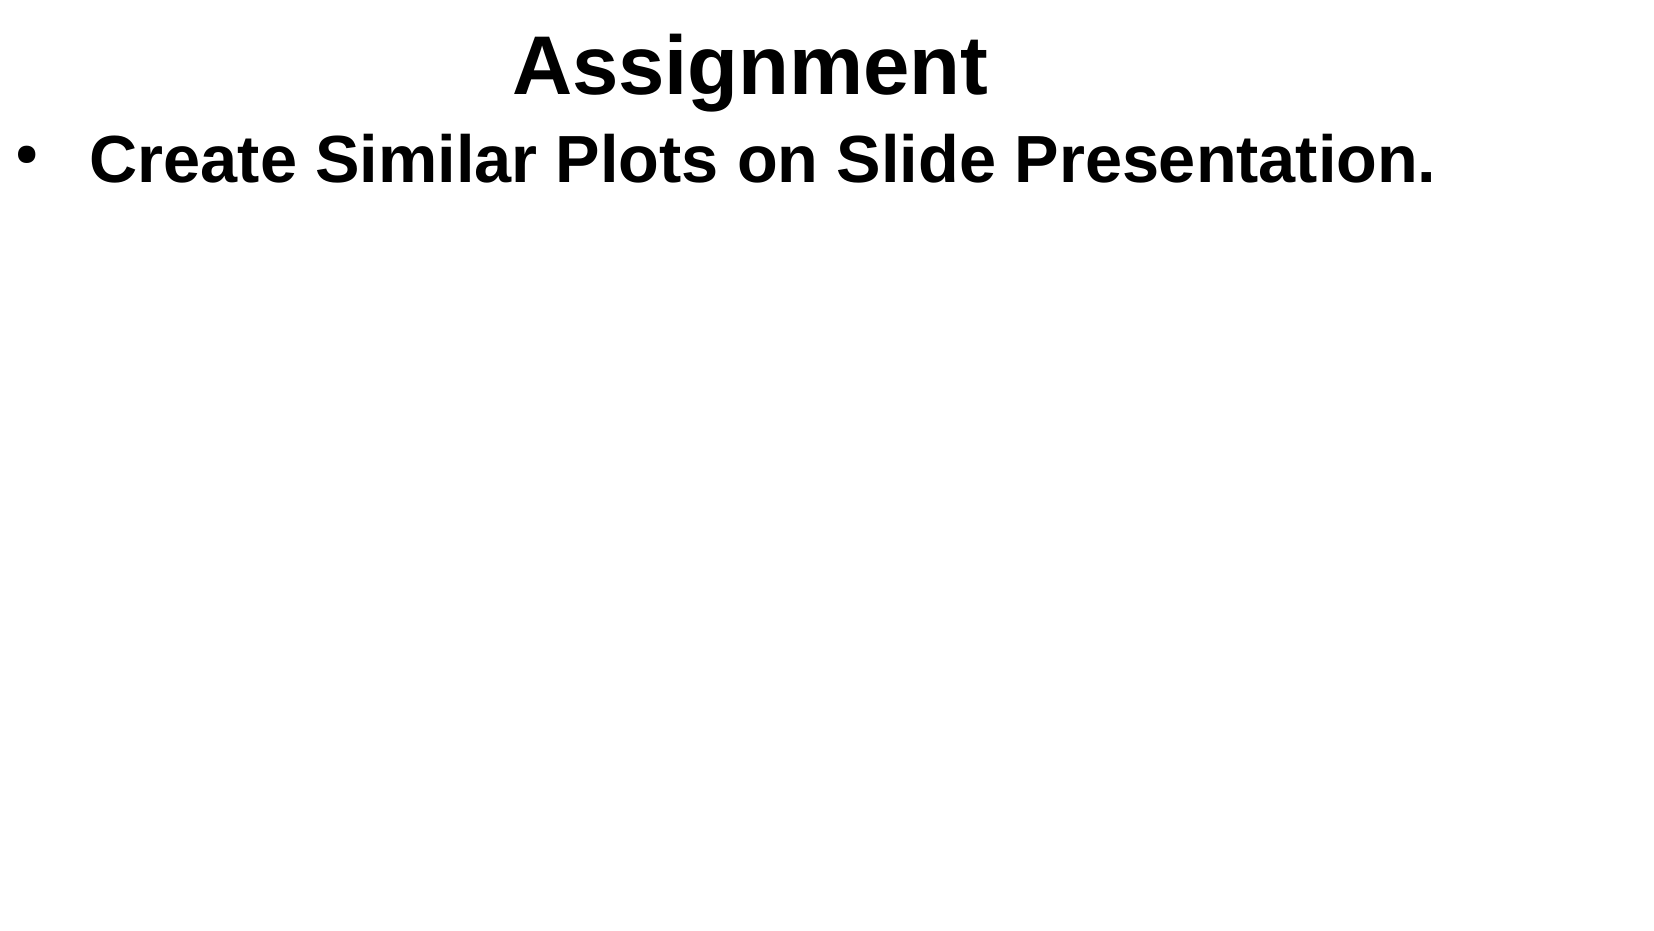

Assignment
Create Similar Plots on Slide Presentation.